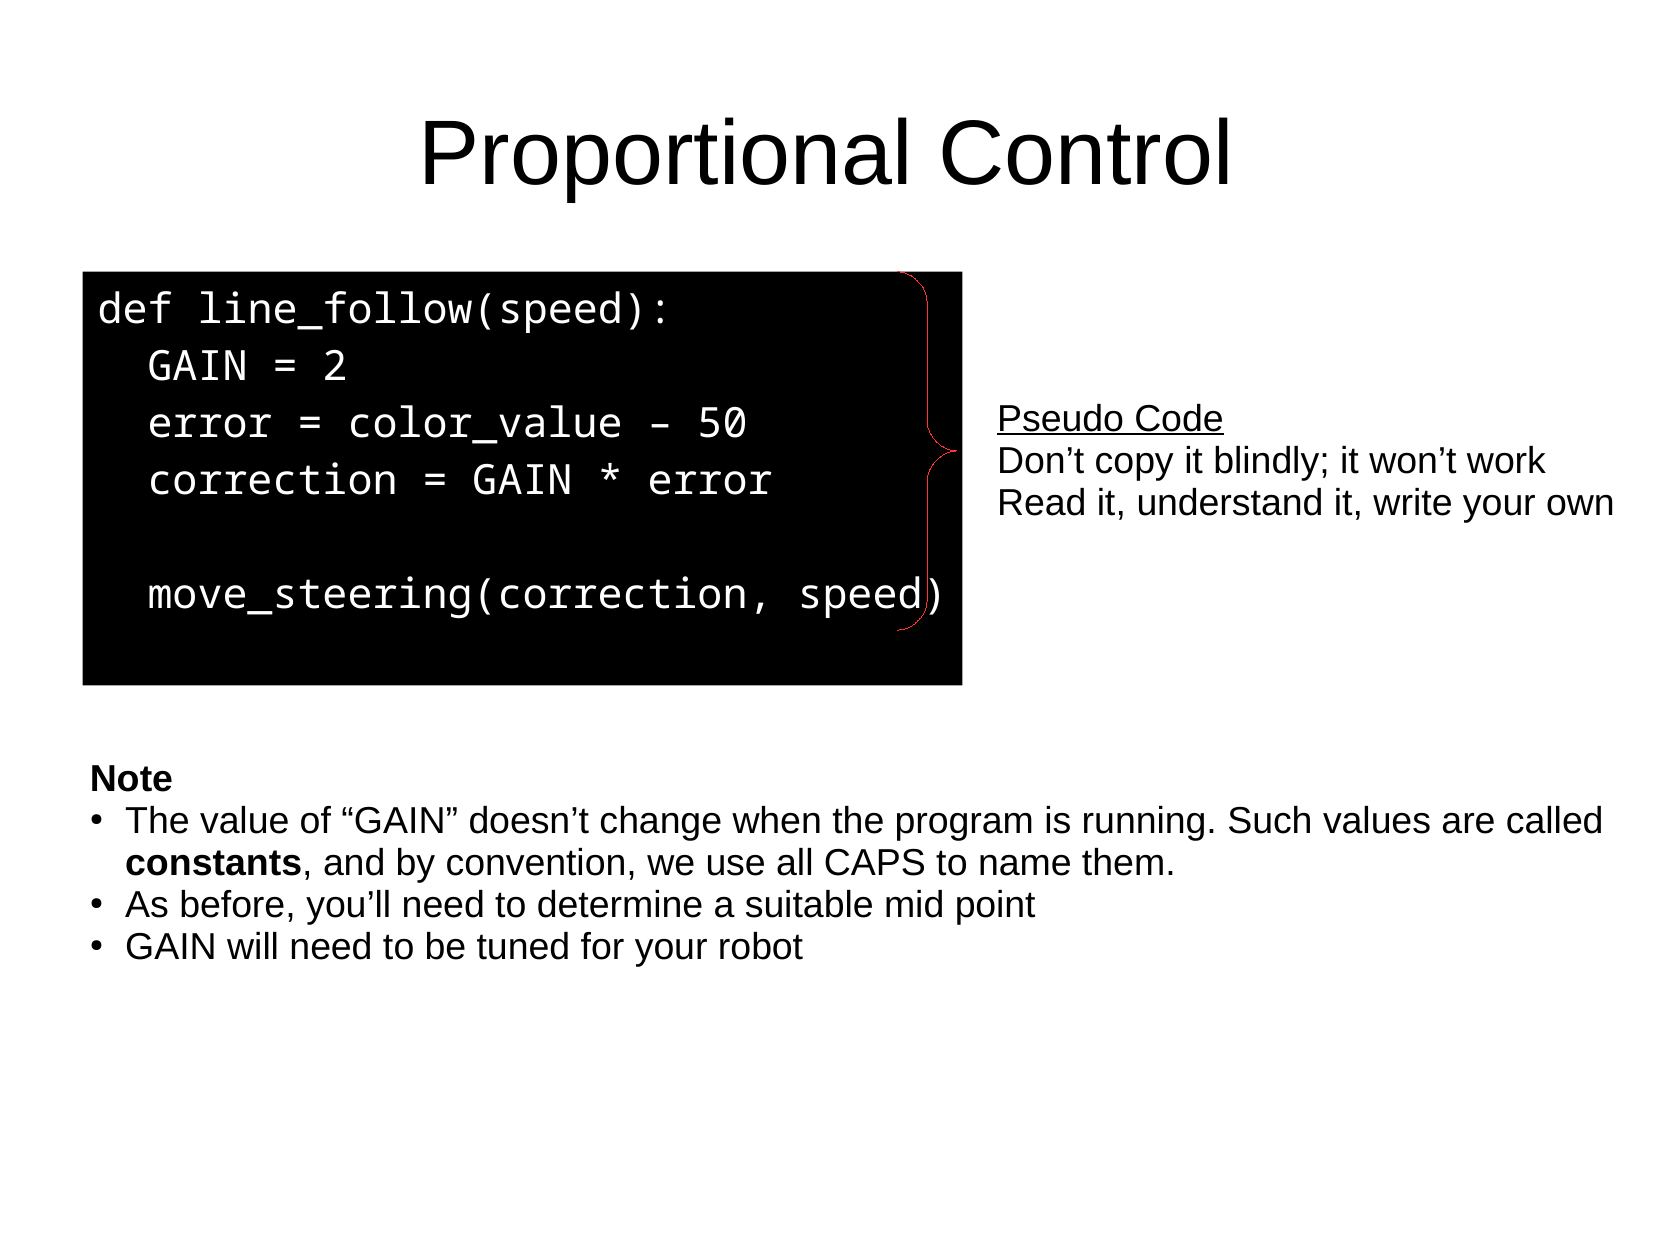

# Proportional Control
def line_follow(speed):
 GAIN = 2
 error = color_value – 50
 correction = GAIN * error
 move_steering(correction, speed)
Pseudo Code
Don’t copy it blindly; it won’t work
Read it, understand it, write your own
Note
The value of “GAIN” doesn’t change when the program is running. Such values are called
constants, and by convention, we use all CAPS to name them.
As before, you’ll need to determine a suitable mid point
GAIN will need to be tuned for your robot